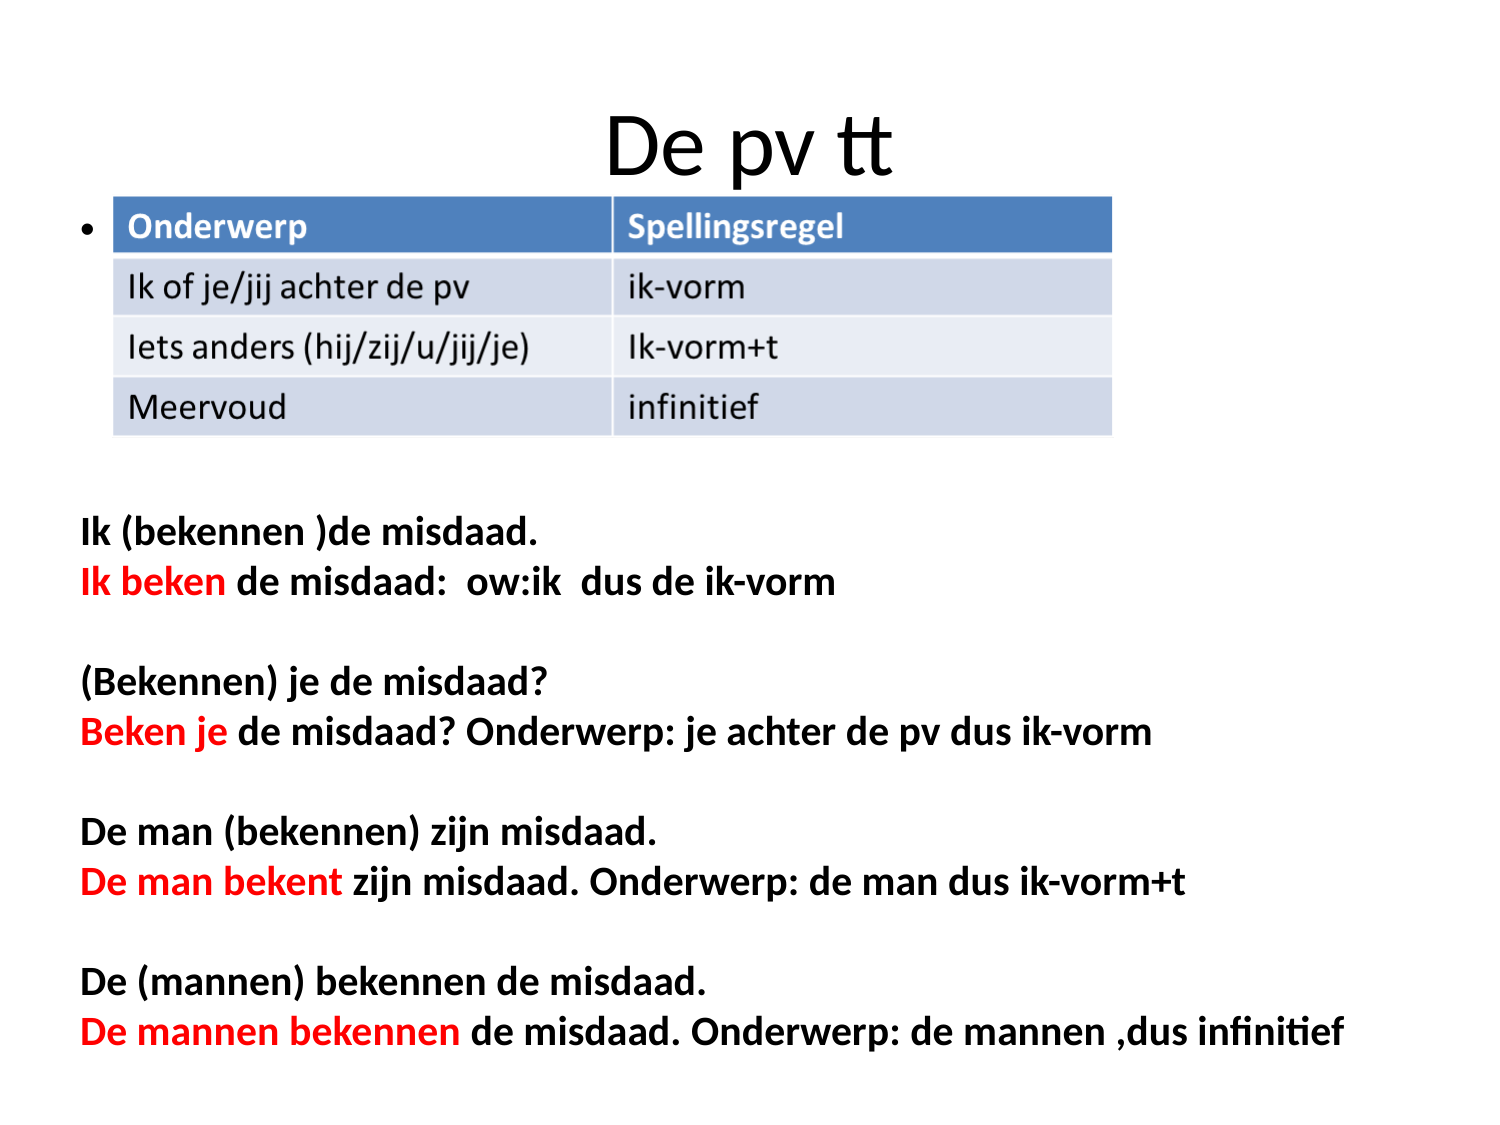

# De pv tt
Ik (bekennen )de misdaad.
Ik beken de misdaad: ow:ik dus de ik-vorm
(Bekennen) je de misdaad?
Beken je de misdaad? Onderwerp: je achter de pv dus ik-vorm
De man (bekennen) zijn misdaad.
De man bekent zijn misdaad. Onderwerp: de man dus ik-vorm+t
De (mannen) bekennen de misdaad.
De mannen bekennen de misdaad. Onderwerp: de mannen ,dus infinitief